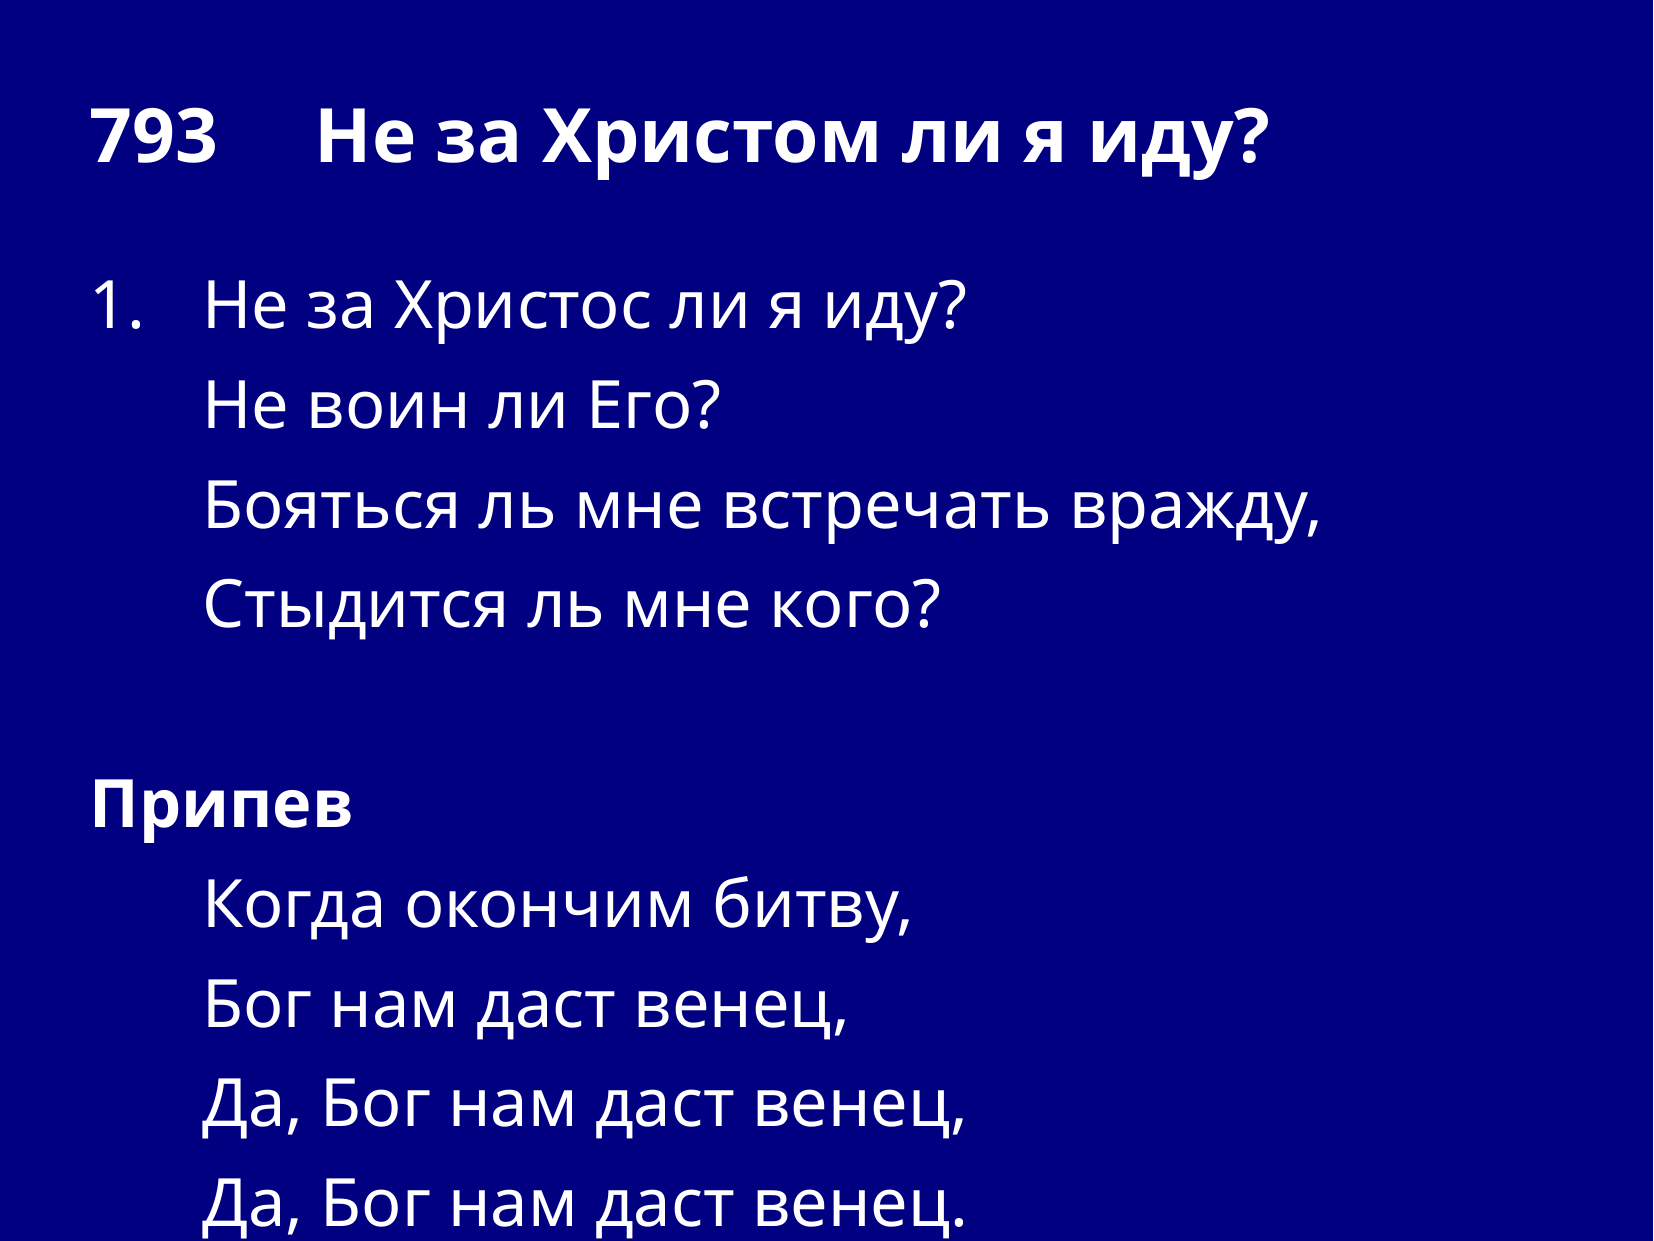

793	Не за Христом ли я иду?
1.	Не за Христос ли я иду?
	Не воин ли Его?
	Бояться ль мне встречать вражду,
	Стыдится ль мне кого?
Припев
	Когда окончим битву,
	Бог нам даст венец,
	Да, Бог нам даст венец,
	Да, Бог нам даст венец.